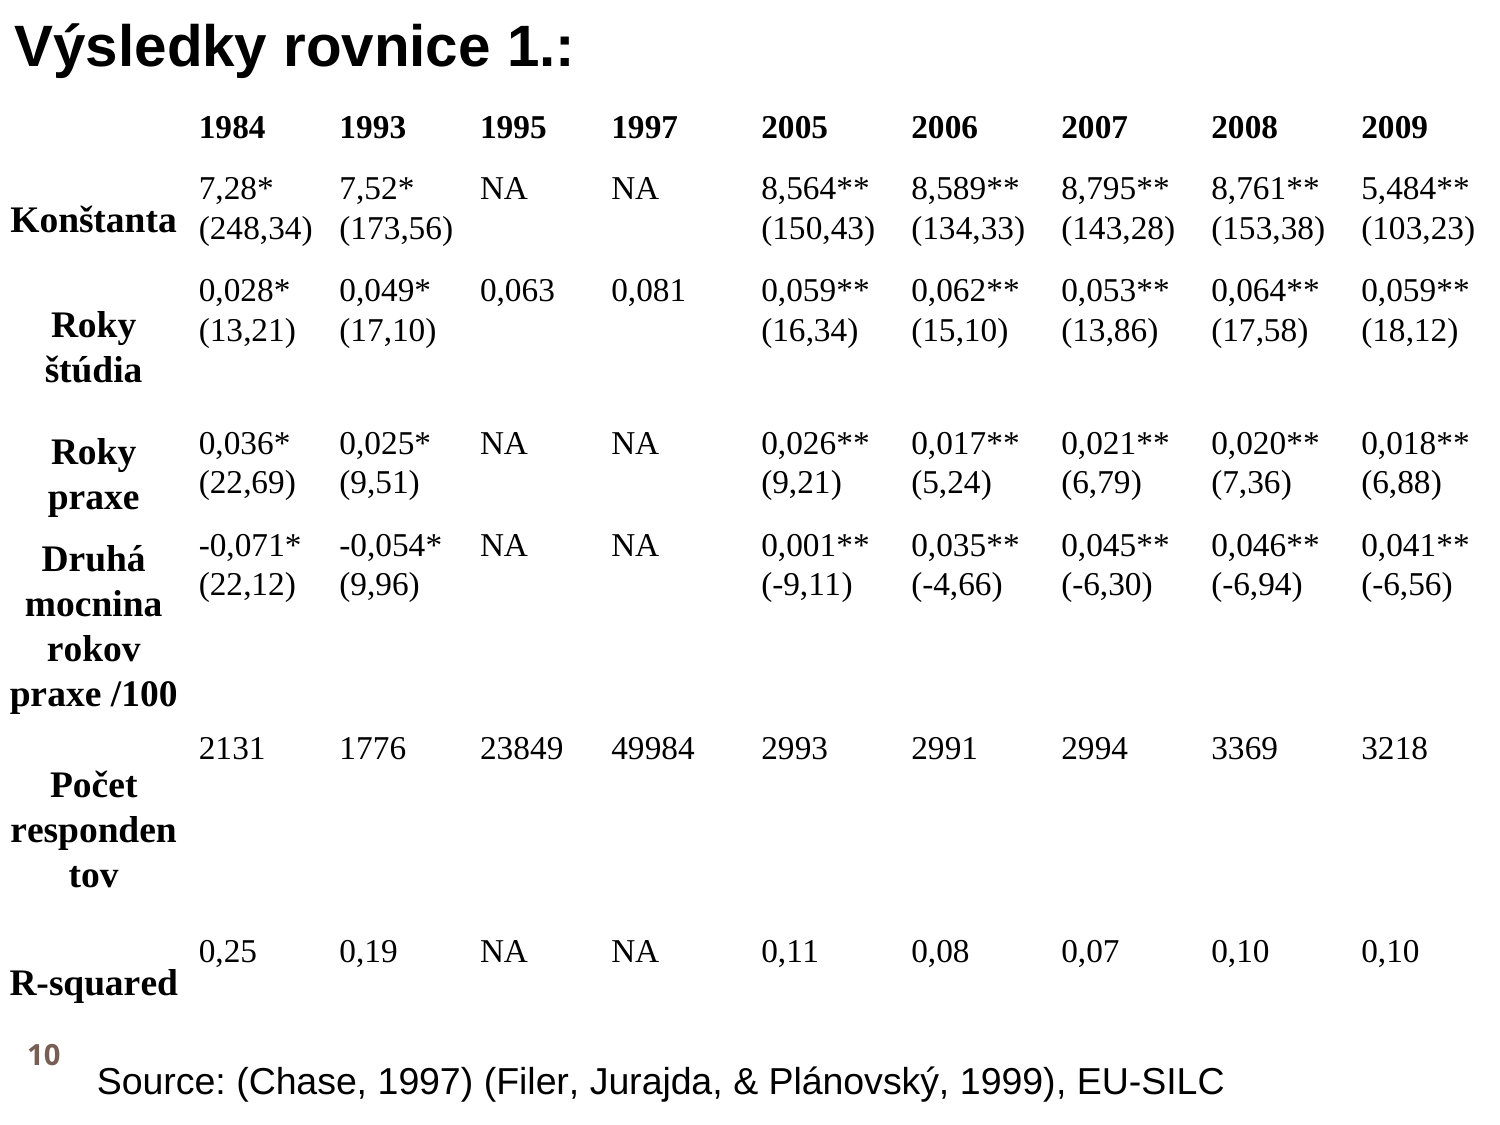

Výsledky rovnice 1.:
| | 1984 | 1993 | 1995 | 1997 | 2005 | 2006 | 2007 | 2008 | 2009 |
| --- | --- | --- | --- | --- | --- | --- | --- | --- | --- |
| Konštanta | 7,28\* (248,34) | 7,52\* (173,56) | NA | NA | 8,564\*\* (150,43) | 8,589\*\* (134,33) | 8,795\*\* (143,28) | 8,761\*\* (153,38) | 5,484\*\* (103,23) |
| Roky štúdia | 0,028\* (13,21) | 0,049\* (17,10) | 0,063 | 0,081 | 0,059\*\* (16,34) | 0,062\*\* (15,10) | 0,053\*\* (13,86) | 0,064\*\* (17,58) | 0,059\*\* (18,12) |
| Roky praxe | 0,036\* (22,69) | 0,025\* (9,51) | NA | NA | 0,026\*\* (9,21) | 0,017\*\* (5,24) | 0,021\*\* (6,79) | 0,020\*\* (7,36) | 0,018\*\* (6,88) |
| Druhá mocnina rokov praxe /100 | -0,071\* (22,12) | -0,054\* (9,96) | NA | NA | 0,001\*\* (-9,11) | 0,035\*\* (-4,66) | 0,045\*\* (-6,30) | 0,046\*\* (-6,94) | 0,041\*\* (-6,56) |
| Počet respondentov | 2131 | 1776 | 23849 | 49984 | 2993 | 2991 | 2994 | 3369 | 3218 |
| R-squared | 0,25 | 0,19 | NA | NA | 0,11 | 0,08 | 0,07 | 0,10 | 0,10 |
Source: (Chase, 1997) (Filer, Jurajda, & Plánovský, 1999), EU-SILC